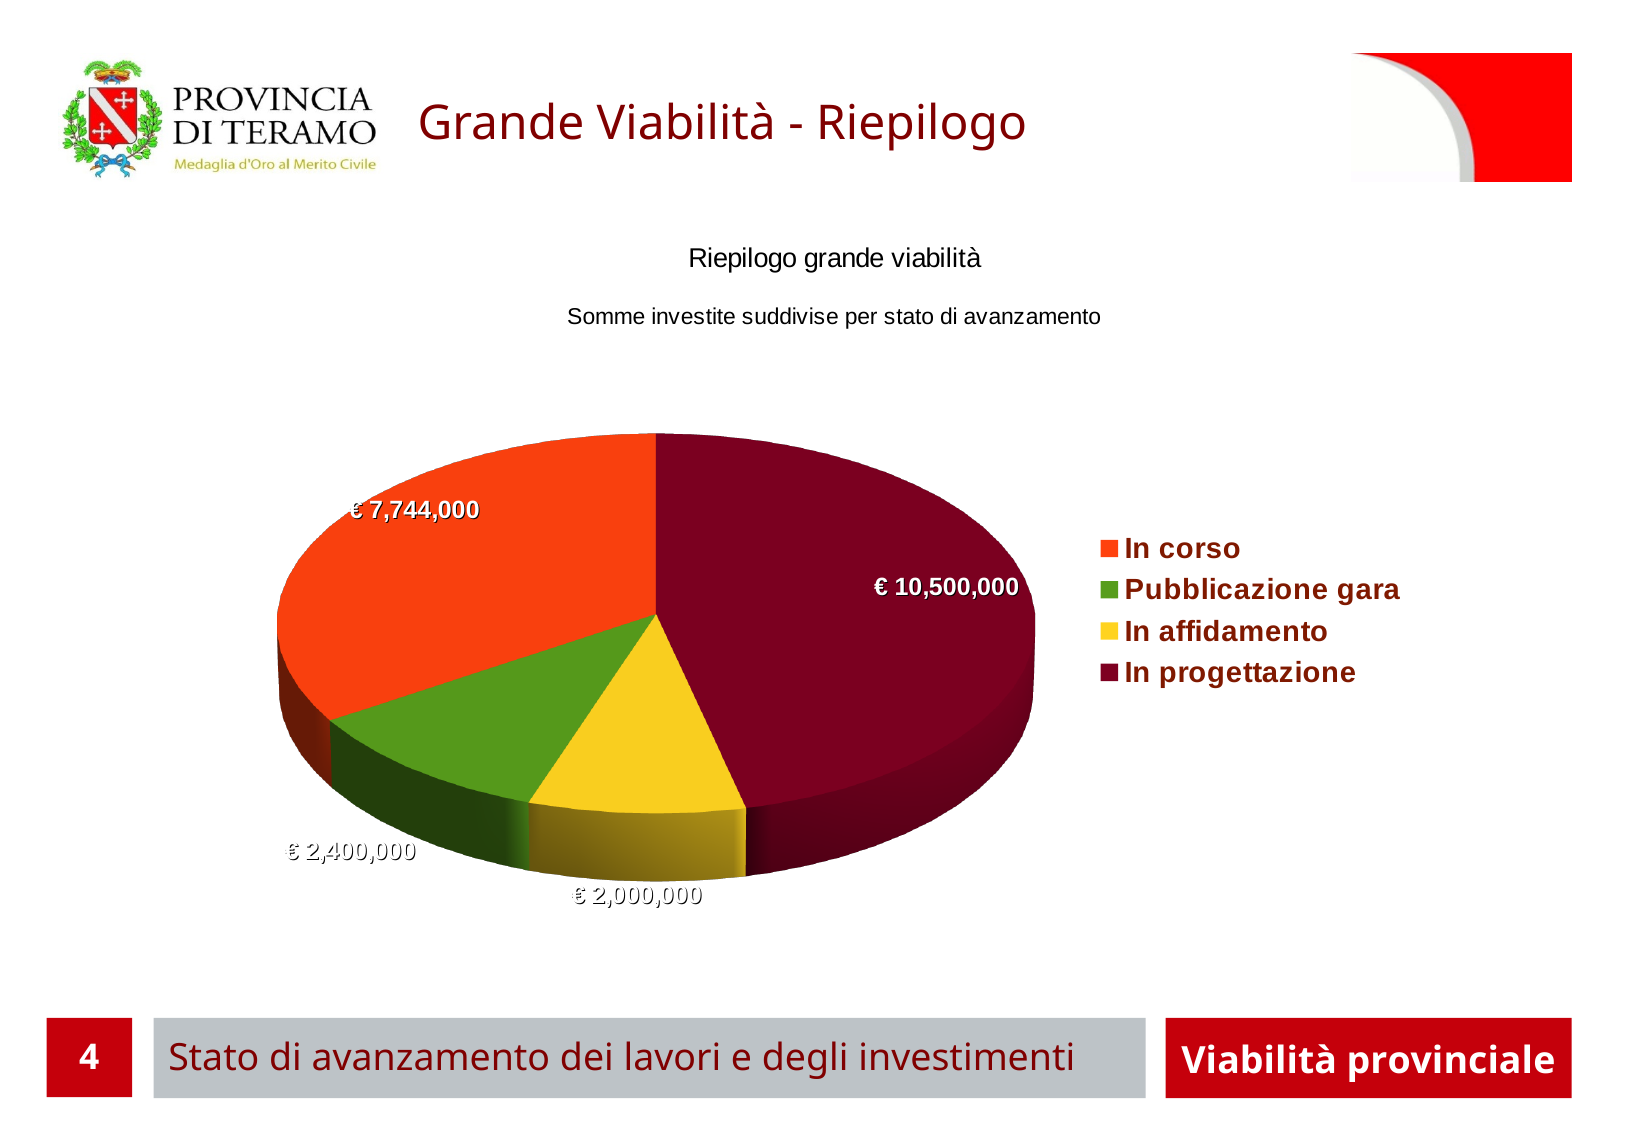

# Grande Viabilità - Riepilogo
[unsupported chart]
4